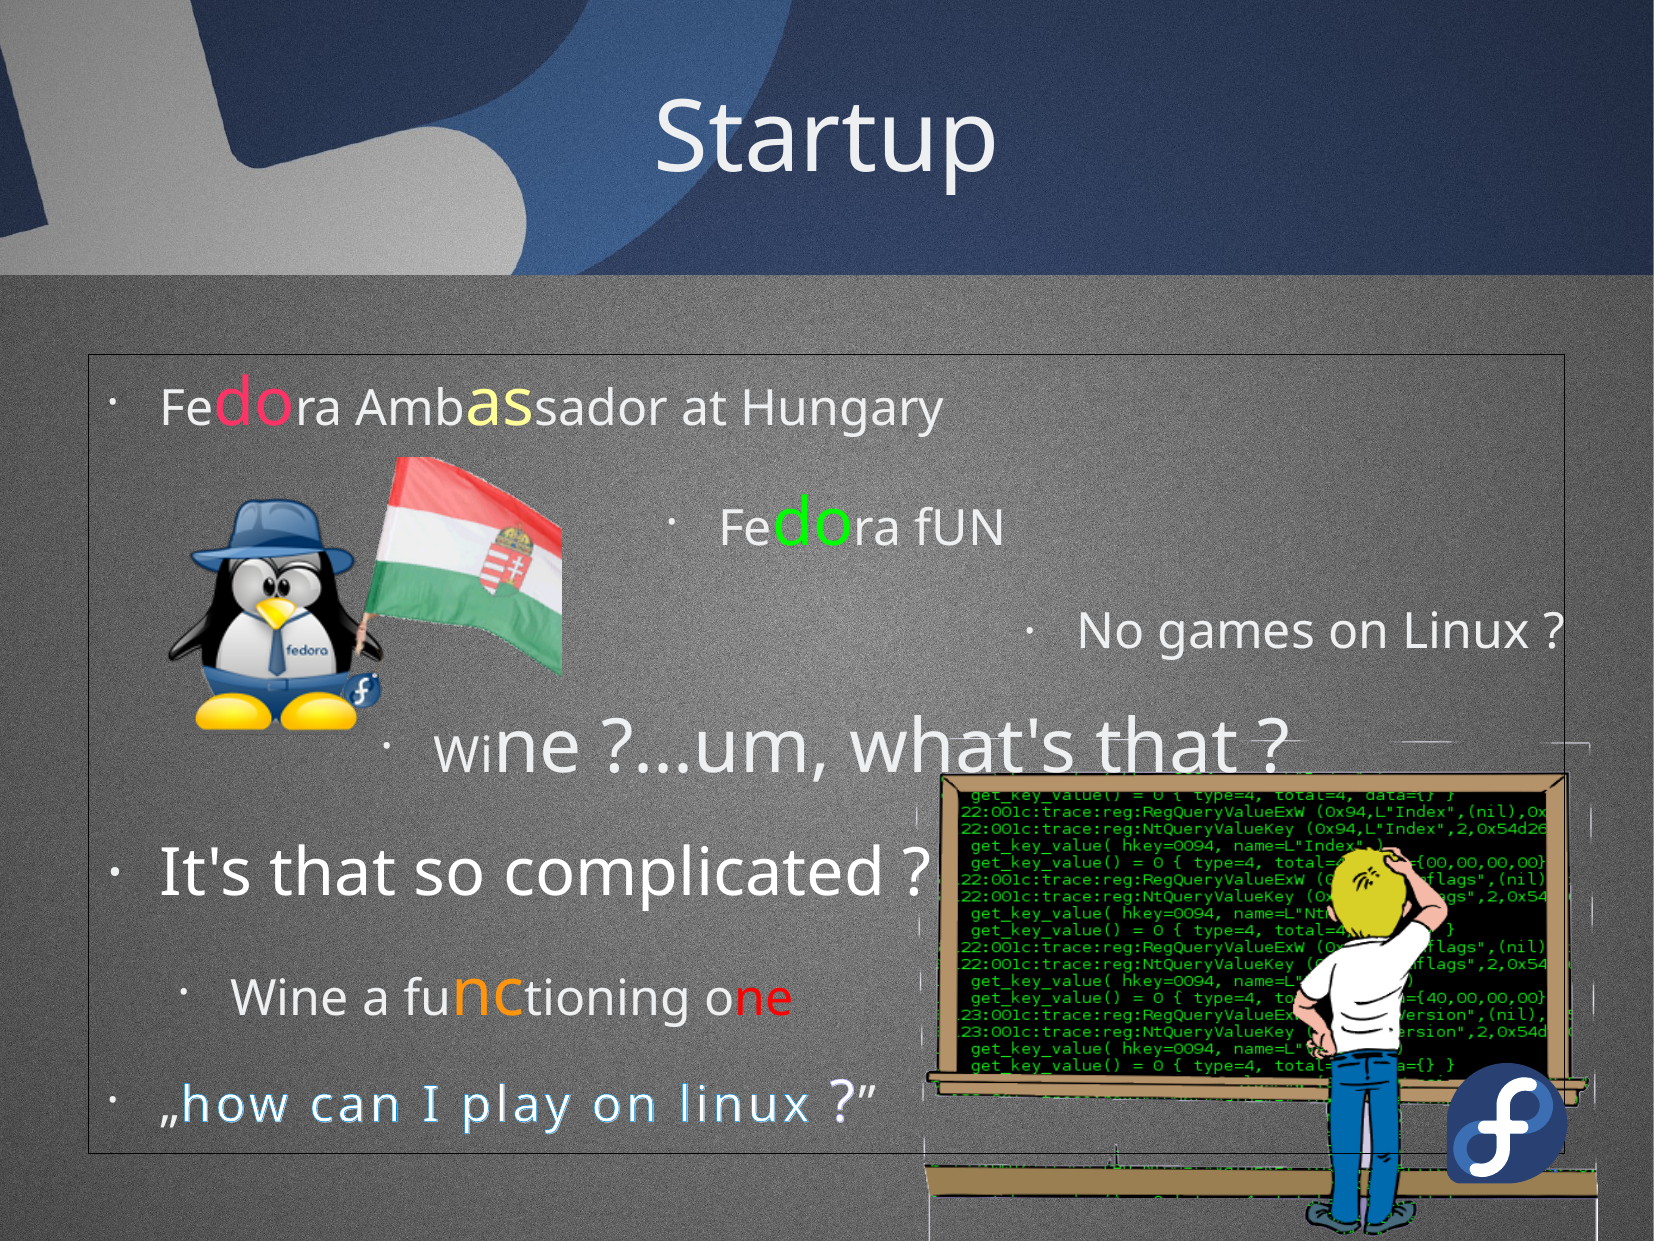

# Startup
Fedora Ambassador at Hungary
Fedora fUN
No games on Linux ?
Wine ?...um, what's that ?
It's that so complicated ?
Wine a functioning one
„how can I play on linux ?”